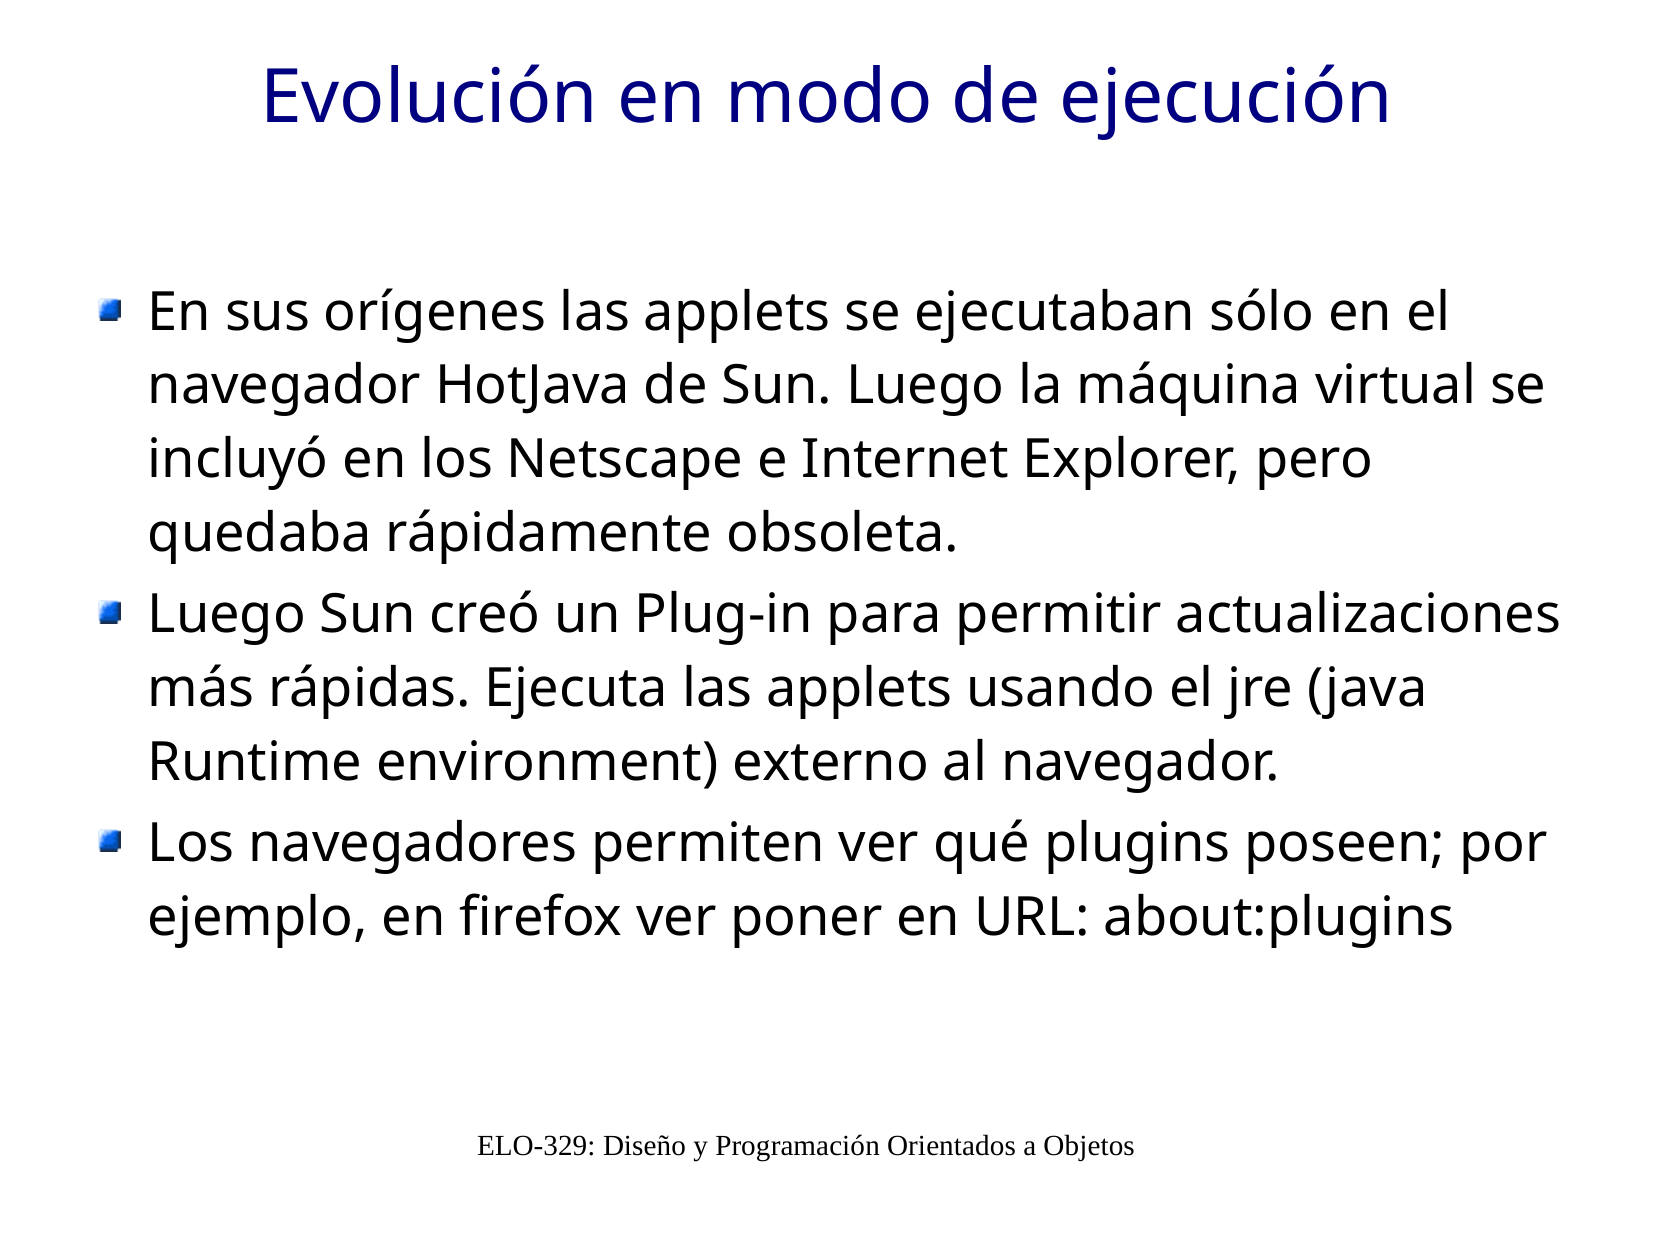

# Evolución en modo de ejecución
En sus orígenes las applets se ejecutaban sólo en el navegador HotJava de Sun. Luego la máquina virtual se incluyó en los Netscape e Internet Explorer, pero quedaba rápidamente obsoleta.
Luego Sun creó un Plug-in para permitir actualizaciones más rápidas. Ejecuta las applets usando el jre (java Runtime environment) externo al navegador.
Los navegadores permiten ver qué plugins poseen; por ejemplo, en firefox ver poner en URL: about:plugins